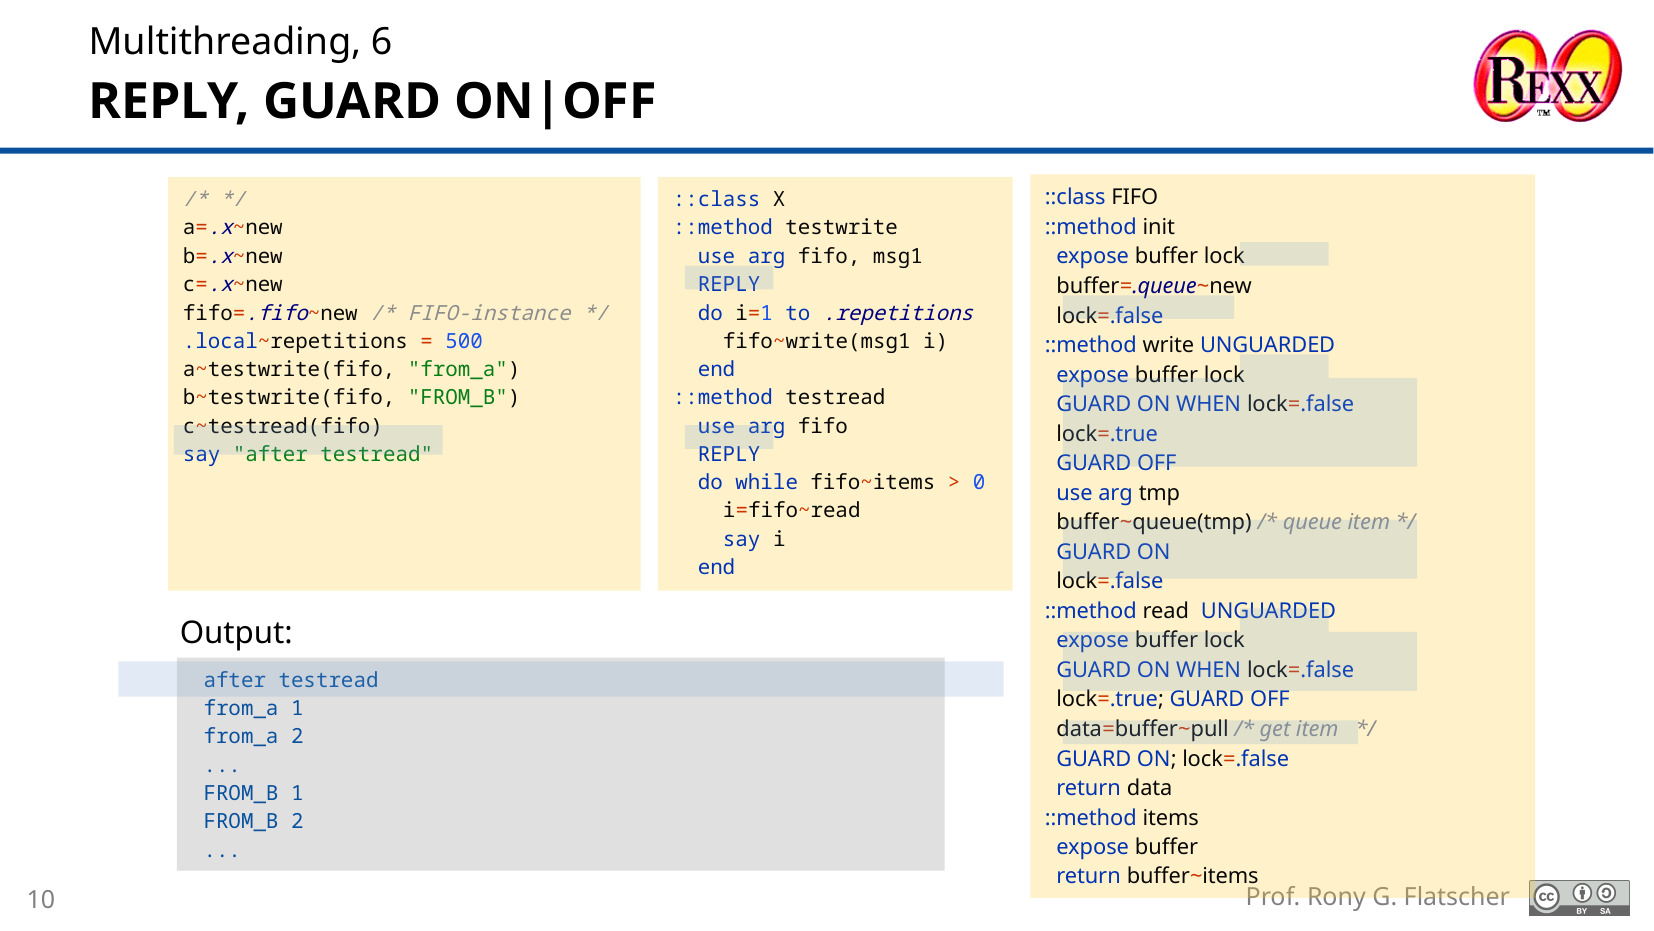

# Multithreading, 6 REPLY, GUARD ON|OFF
::class FIFO
::method init
 expose buffer lock
 buffer=.queue~new
 lock=.false
::method write UNGUARDED
 expose buffer lock
 GUARD ON WHEN lock=.false
 lock=.true
 GUARD OFF
 use arg tmp
 buffer~queue(tmp) /* queue item */
 GUARD ON
 lock=.false
::method read UNGUARDED
 expose buffer lock
 GUARD ON WHEN lock=.false
 lock=.true; GUARD OFF
 data=buffer~pull /* get item */
 GUARD ON; lock=.false
 return data
::method items
 expose buffer
 return buffer~items
/* */
a=.x~new
b=.x~new
c=.x~new
fifo=.fifo~new /* FIFO-instance */
.local~repetitions = 500
a~testwrite(fifo, "from_a")
b~testwrite(fifo, "FROM_B")
c~testread(fifo)
say "after testread"
::class X
::method testwrite
 use arg fifo, msg1
 REPLY
 do i=1 to .repetitions
 fifo~write(msg1 i)
 end
::method testread
 use arg fifo
 REPLY
 do while fifo~items > 0
 i=fifo~read
 say i
 end
Output:
after testread
from_a 1
from_a 2
...
FROM_B 1
FROM_B 2
...